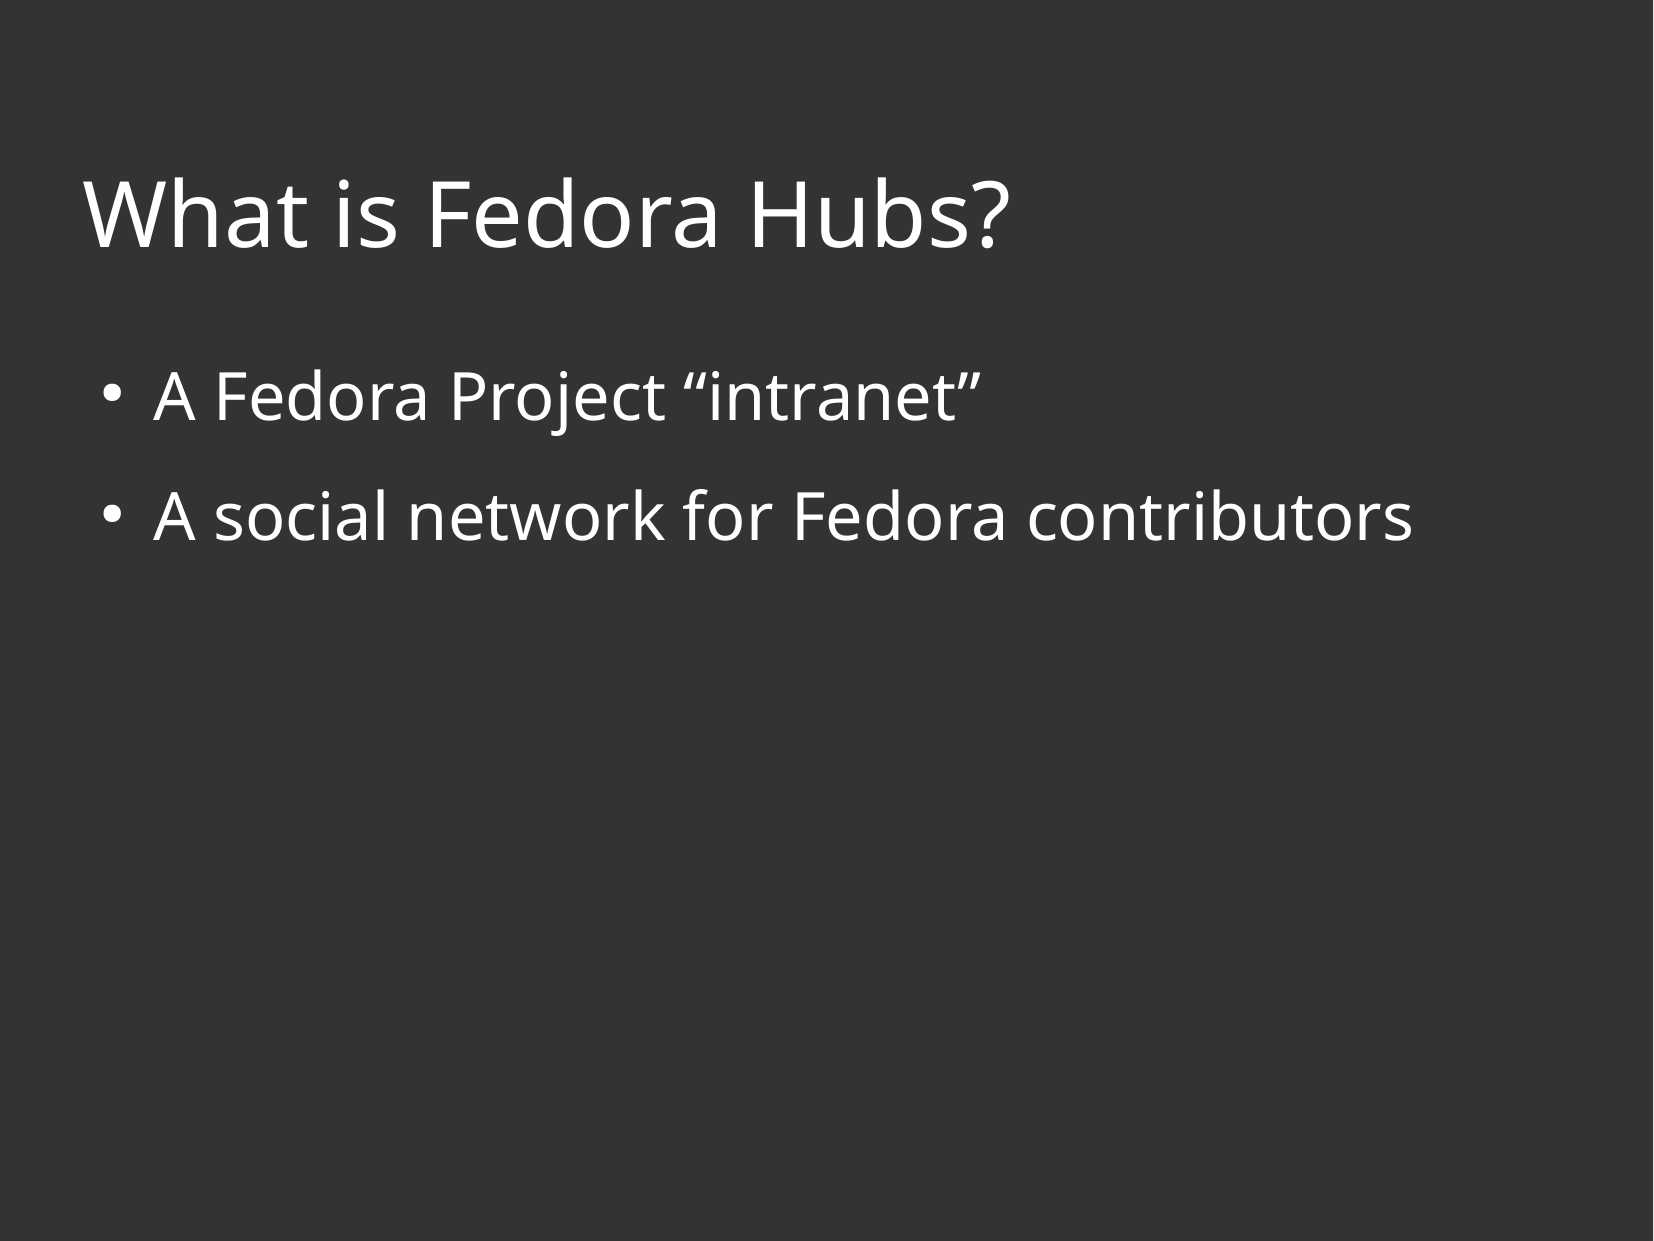

# What is Fedora Hubs?
A Fedora Project “intranet”
A social network for Fedora contributors